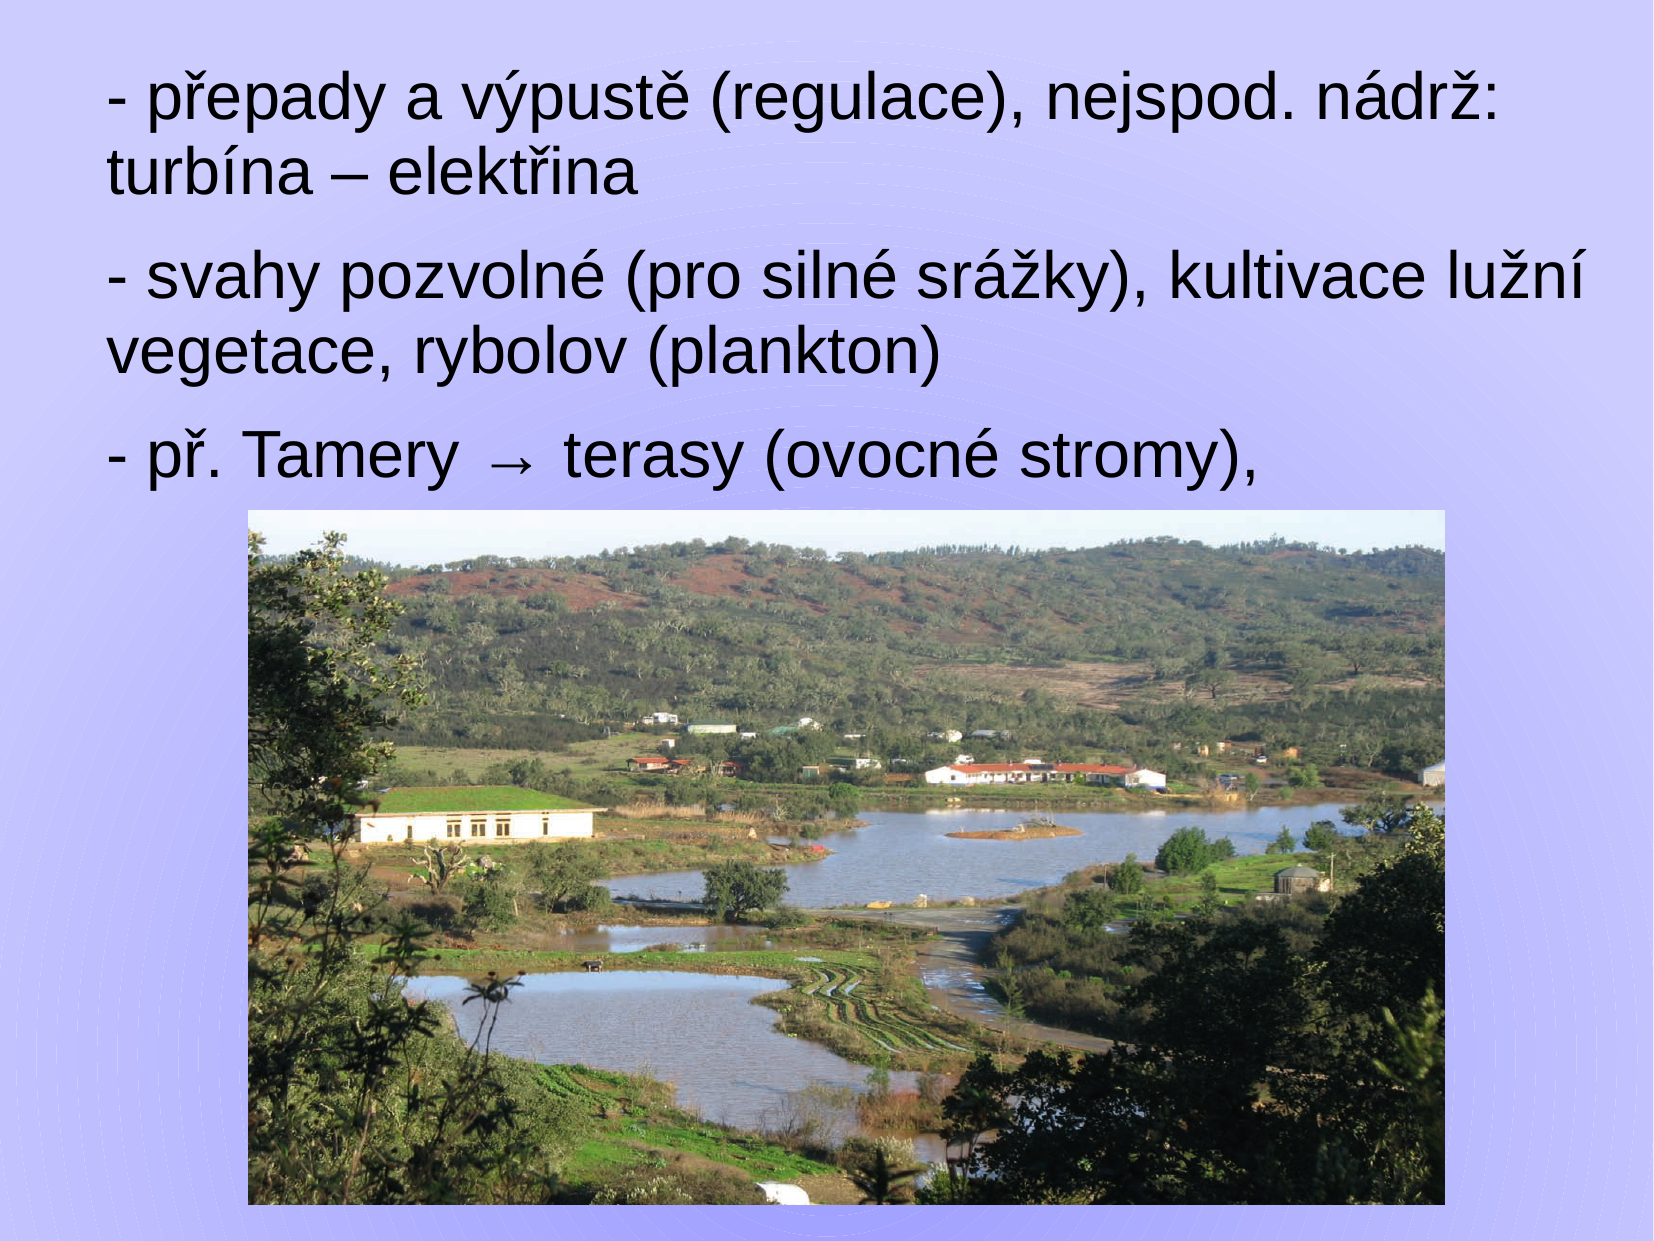

#
- přepady a výpustě (regulace), nejspod. nádrž: turbína – elektřina
- svahy pozvolné (pro silné srážky), kultivace lužní vegetace, rybolov (plankton)
- př. Tamery → terasy (ovocné stromy),